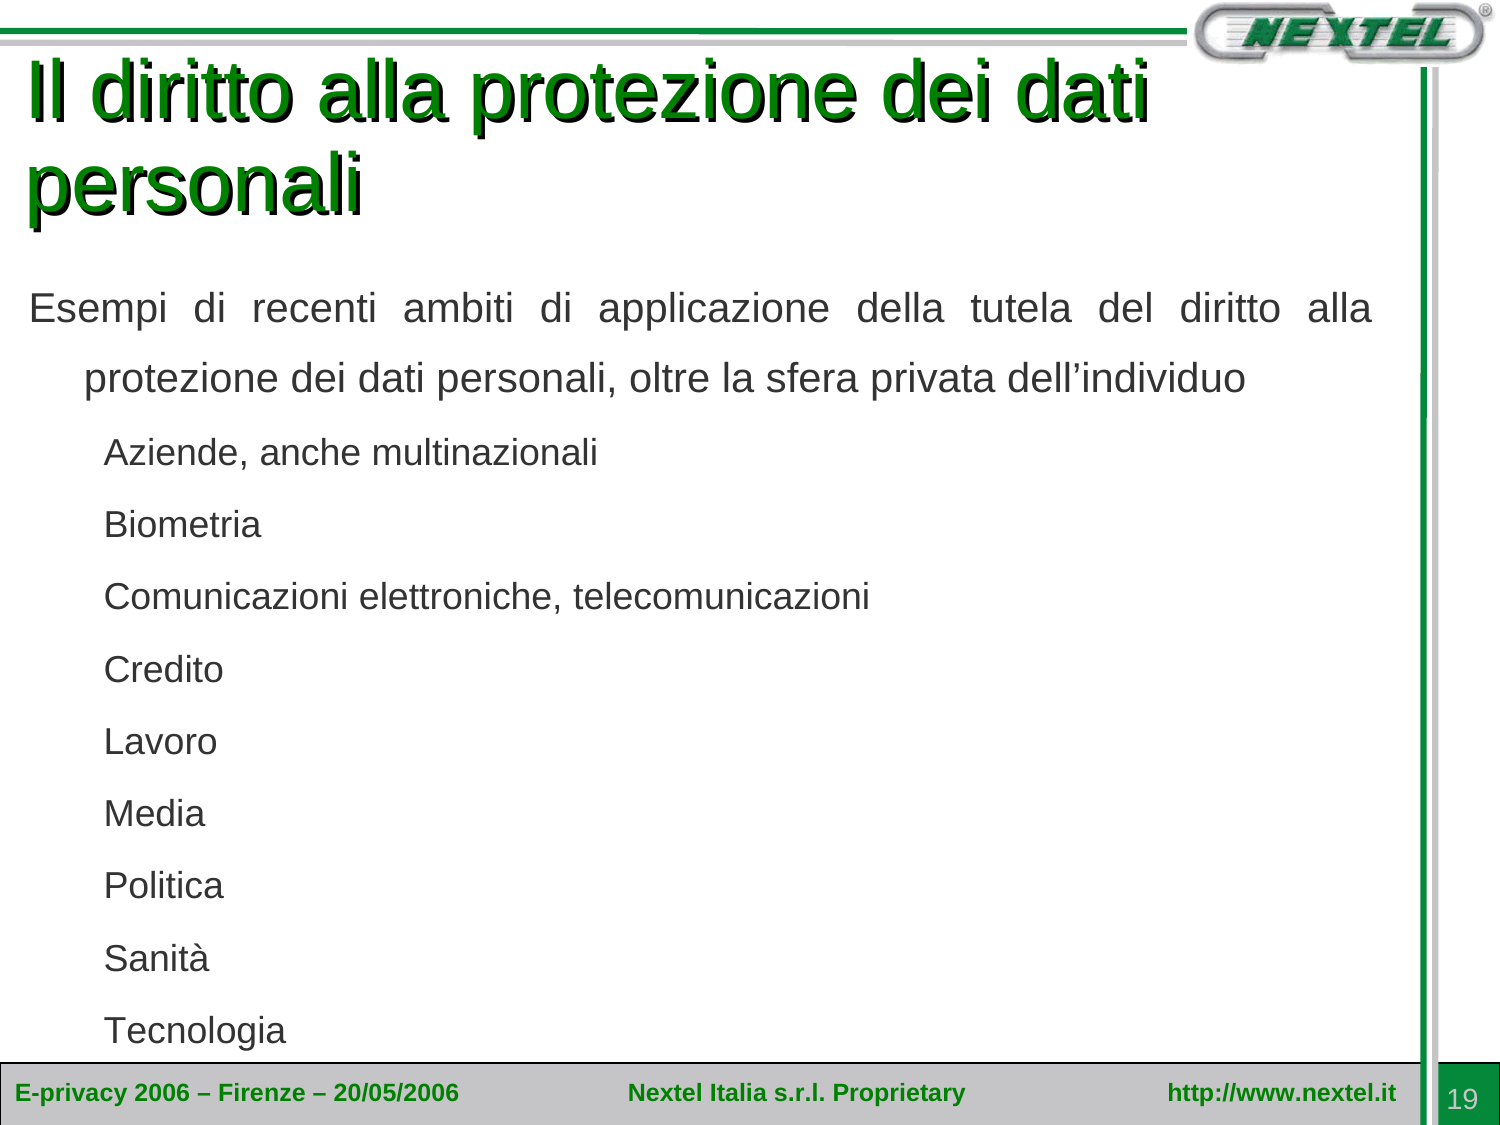

Il diritto alla protezione dei dati personali
# Esempi di recenti ambiti di applicazione della tutela del diritto alla protezione dei dati personali, oltre la sfera privata dell’individuo
Aziende, anche multinazionali
Biometria
Comunicazioni elettroniche, telecomunicazioni
Credito
Lavoro
Media
Politica
Sanità
Tecnologia
19